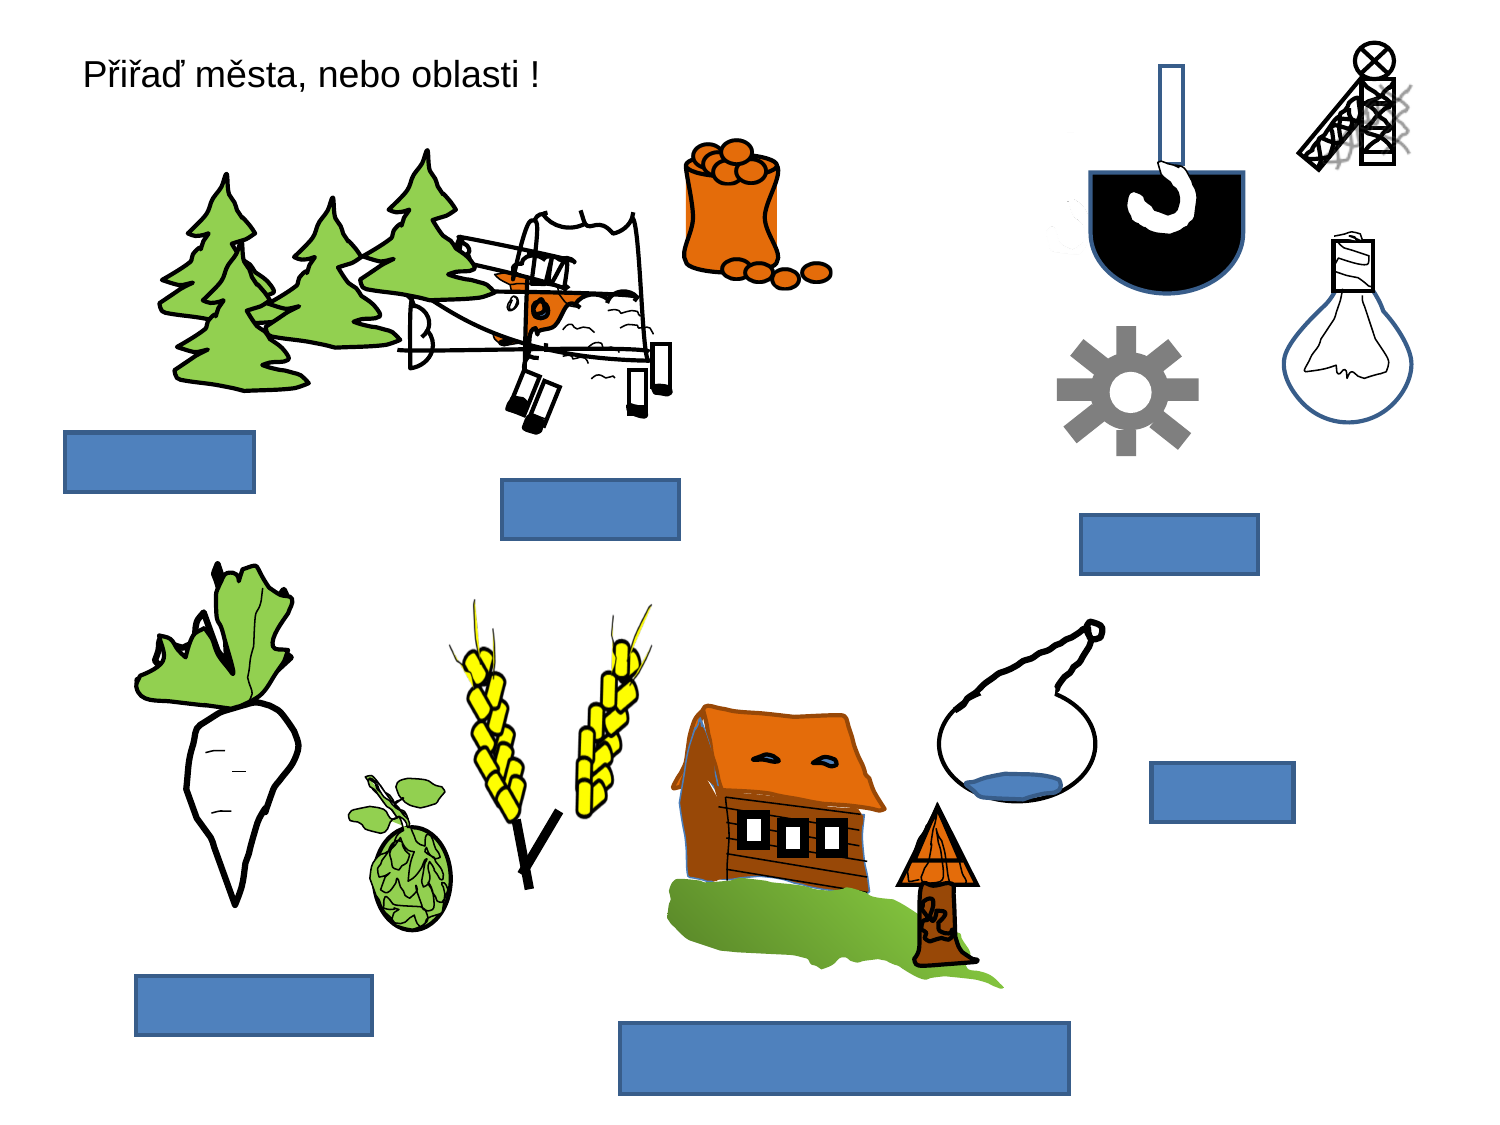

Přiřaď města, nebo oblasti !
Beskydy
Jeseniky
Ostrava
Vsetín
Oblast Hané
Rožnov pod Radhoštěm